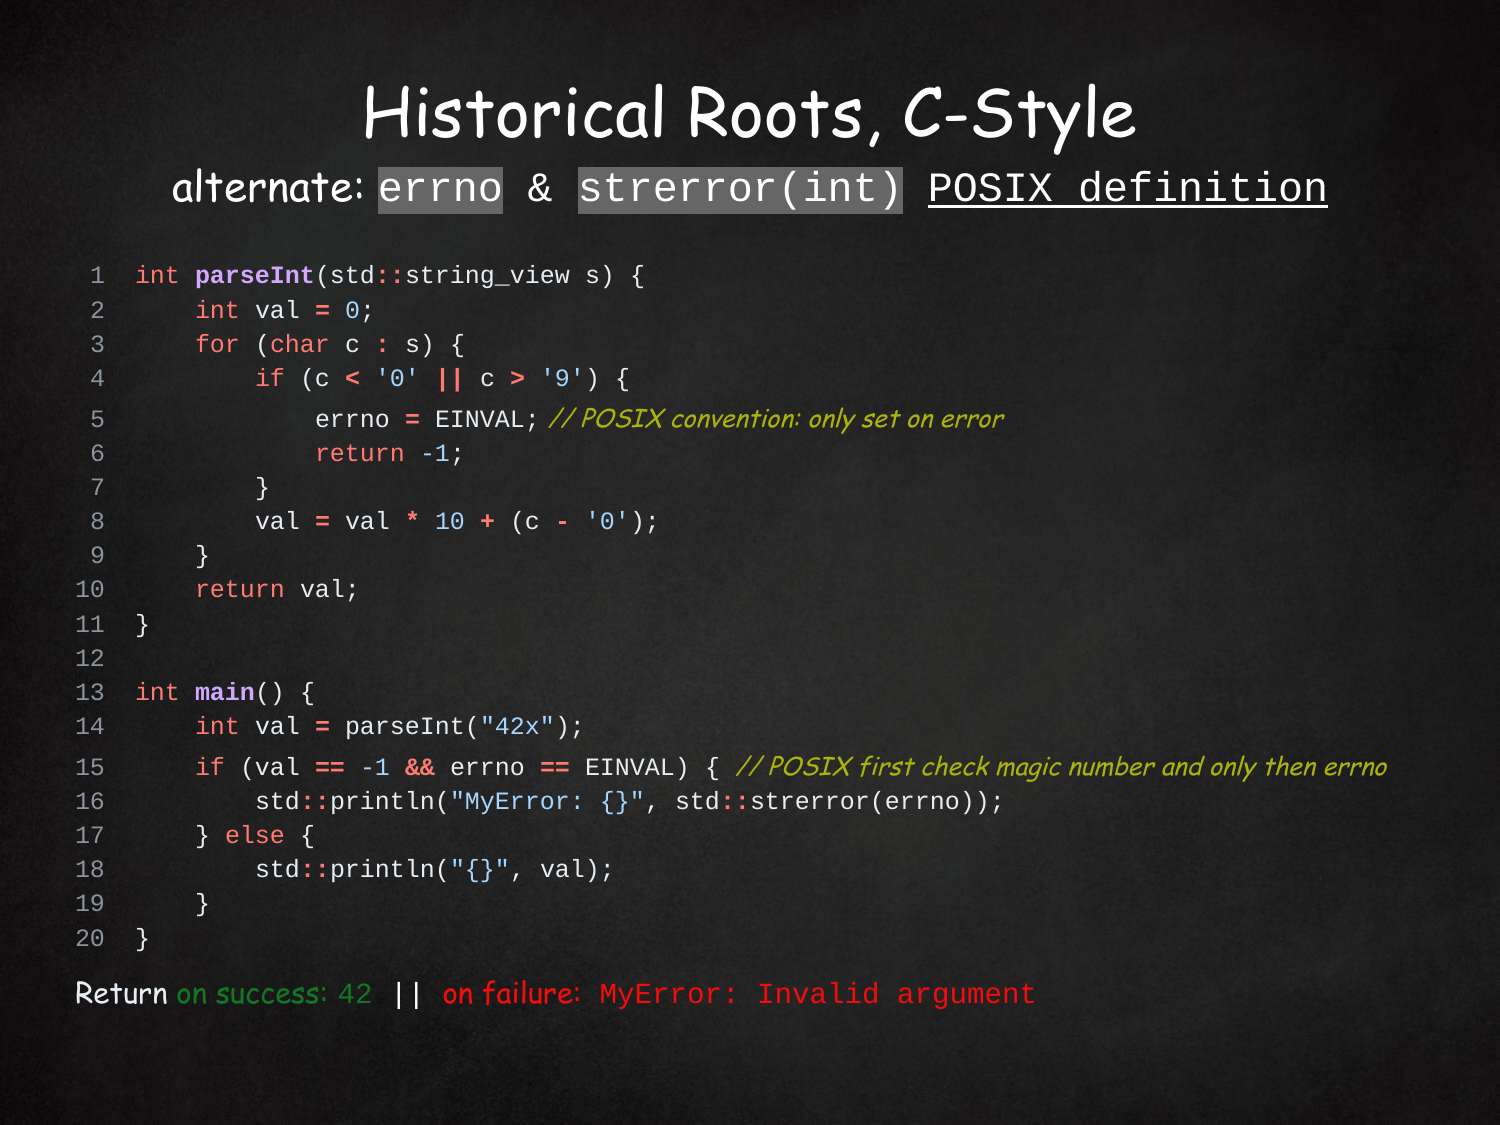

Historical Roots, C-Style
alternate: errno & strerror(int) POSIX definition
# 1 int parseInt(std::string_view s) {
 2 int val = 0;
 3 for (char c : s) {
 4 if (c < '0' || c > '9') {
 5 errno = EINVAL; // POSIX convention: only set on error
 6 return -1;
 7 }
 8 val = val * 10 + (c - '0');
 9 }
10 return val;
11 }
12
13 int main() {
14 int val = parseInt("42x");
15 if (val == -1 && errno == EINVAL) { // POSIX first check magic number and only then errno
16 std::println("MyError: {}", std::strerror(errno));
17 } else {
18 std::println("{}", val);
19 }
20 }
Return on success: 42 || on failure: MyError: Invalid argument